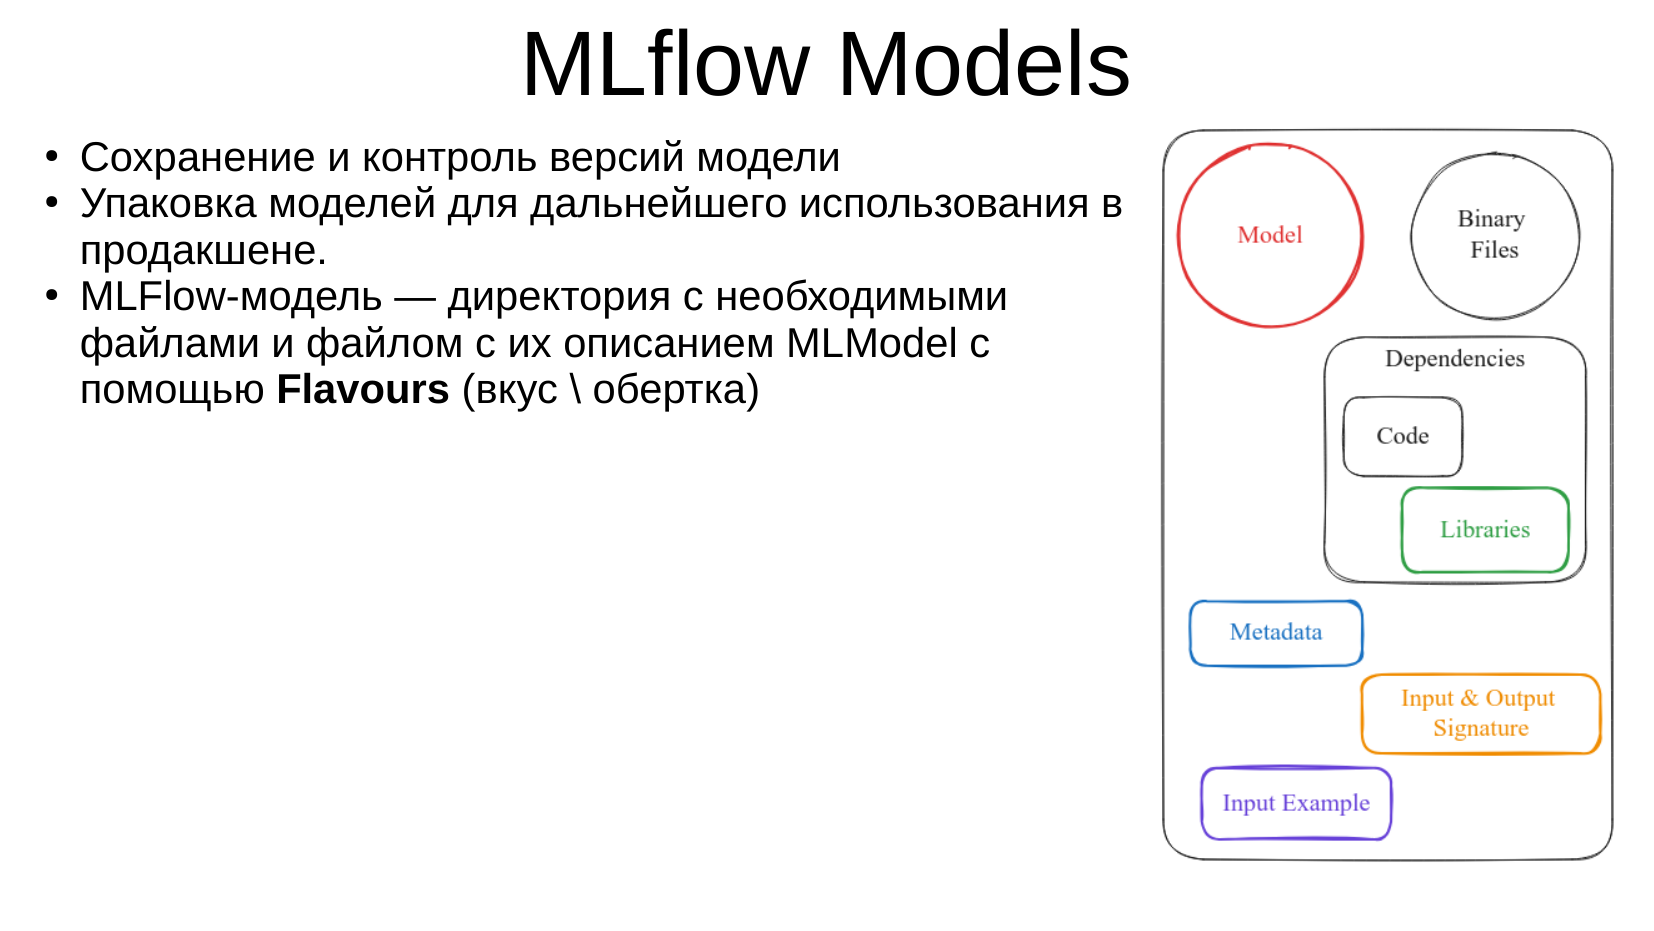

# MLflow Models
Сохранение и контроль версий модели
Упаковка моделей для дальнейшего использования в продакшене.
MLFlow-модель — директория с необходимыми файлами и файлом с их описанием MLModel с помощью Flavours (вкус \ обертка)